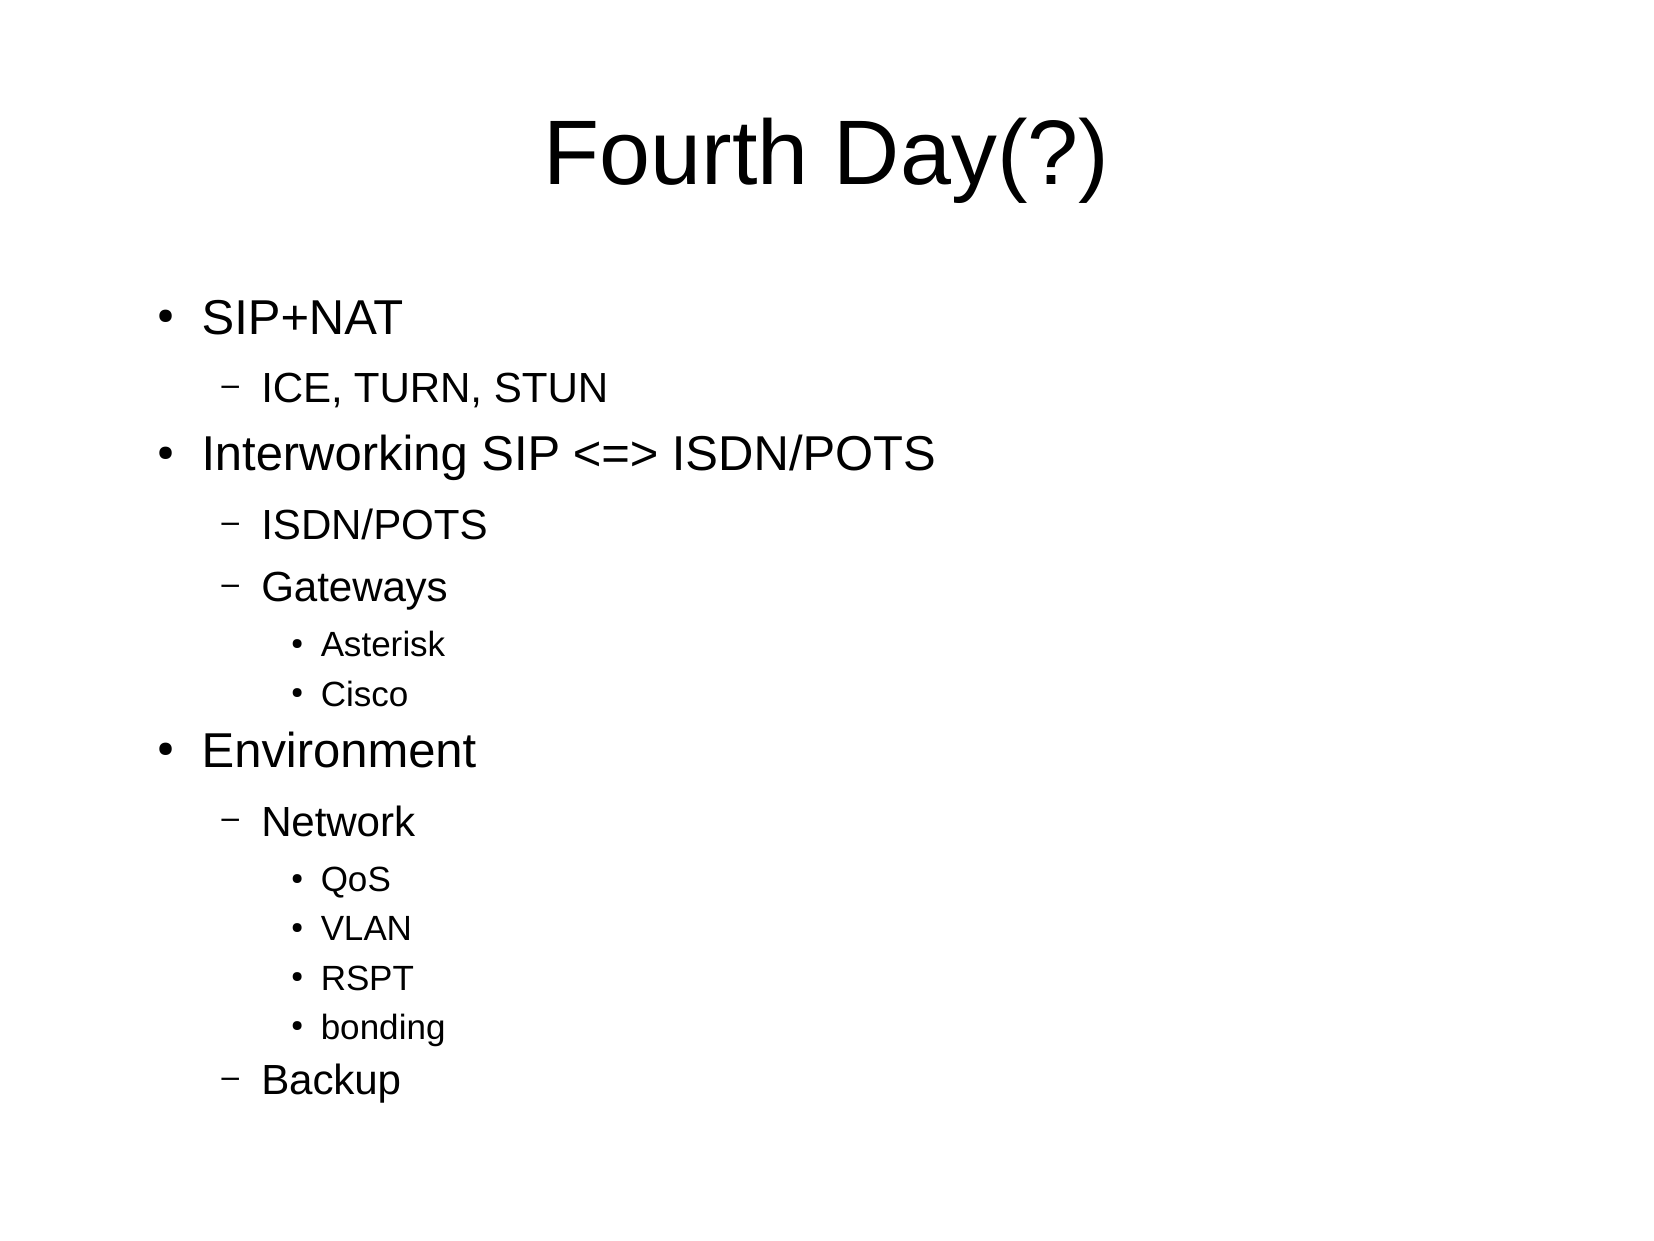

# Fourth Day(?)
SIP+NAT
ICE, TURN, STUN
Interworking SIP <=> ISDN/POTS
ISDN/POTS
Gateways
Asterisk
Cisco
Environment
Network
QoS
VLAN
RSPT
bonding
Backup